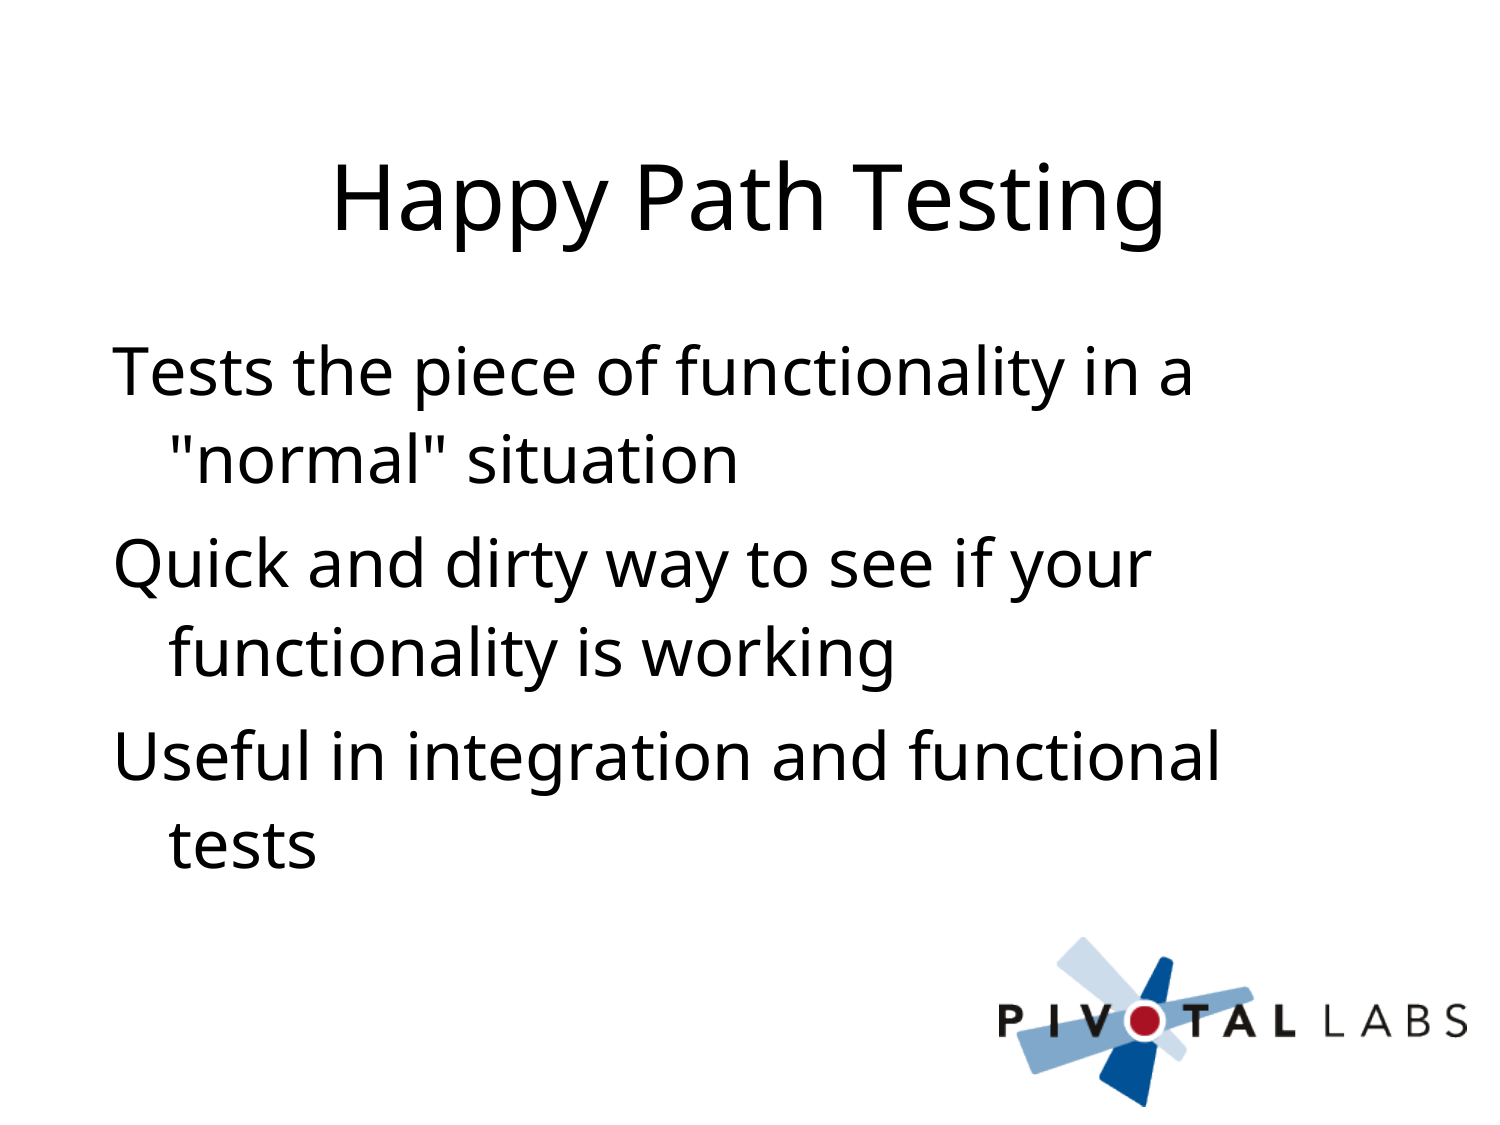

# Happy Path Testing
Tests the piece of functionality in a "normal" situation
Quick and dirty way to see if your functionality is working
Useful in integration and functional tests